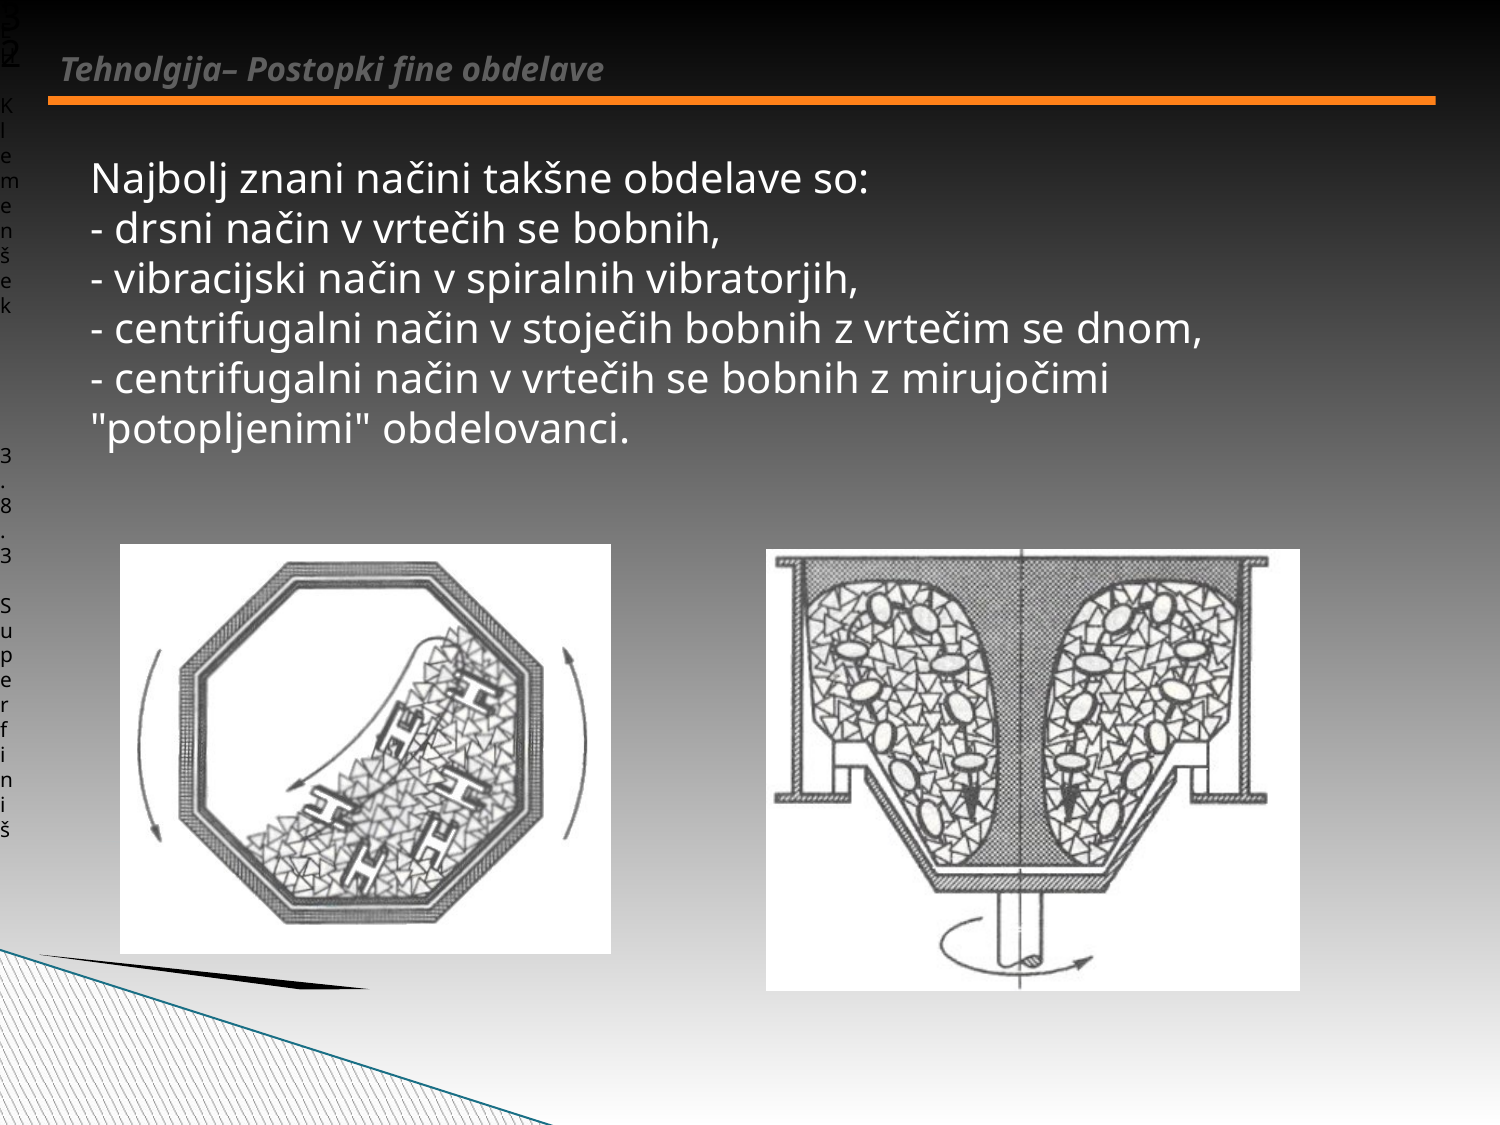

TEH Klemenšek 3.8.3 Superfiniš
Najbolj znani načini takšne obdelave so:
- drsni način v vrtečih se bobnih,
- vibracijski način v spiralnih vibratorjih,
- centrifugalni način v stoječih bobnih z vrtečim se dnom,
- centrifugalni način v vrtečih se bobnih z mirujočimi "potopljenimi" obdelovanci.